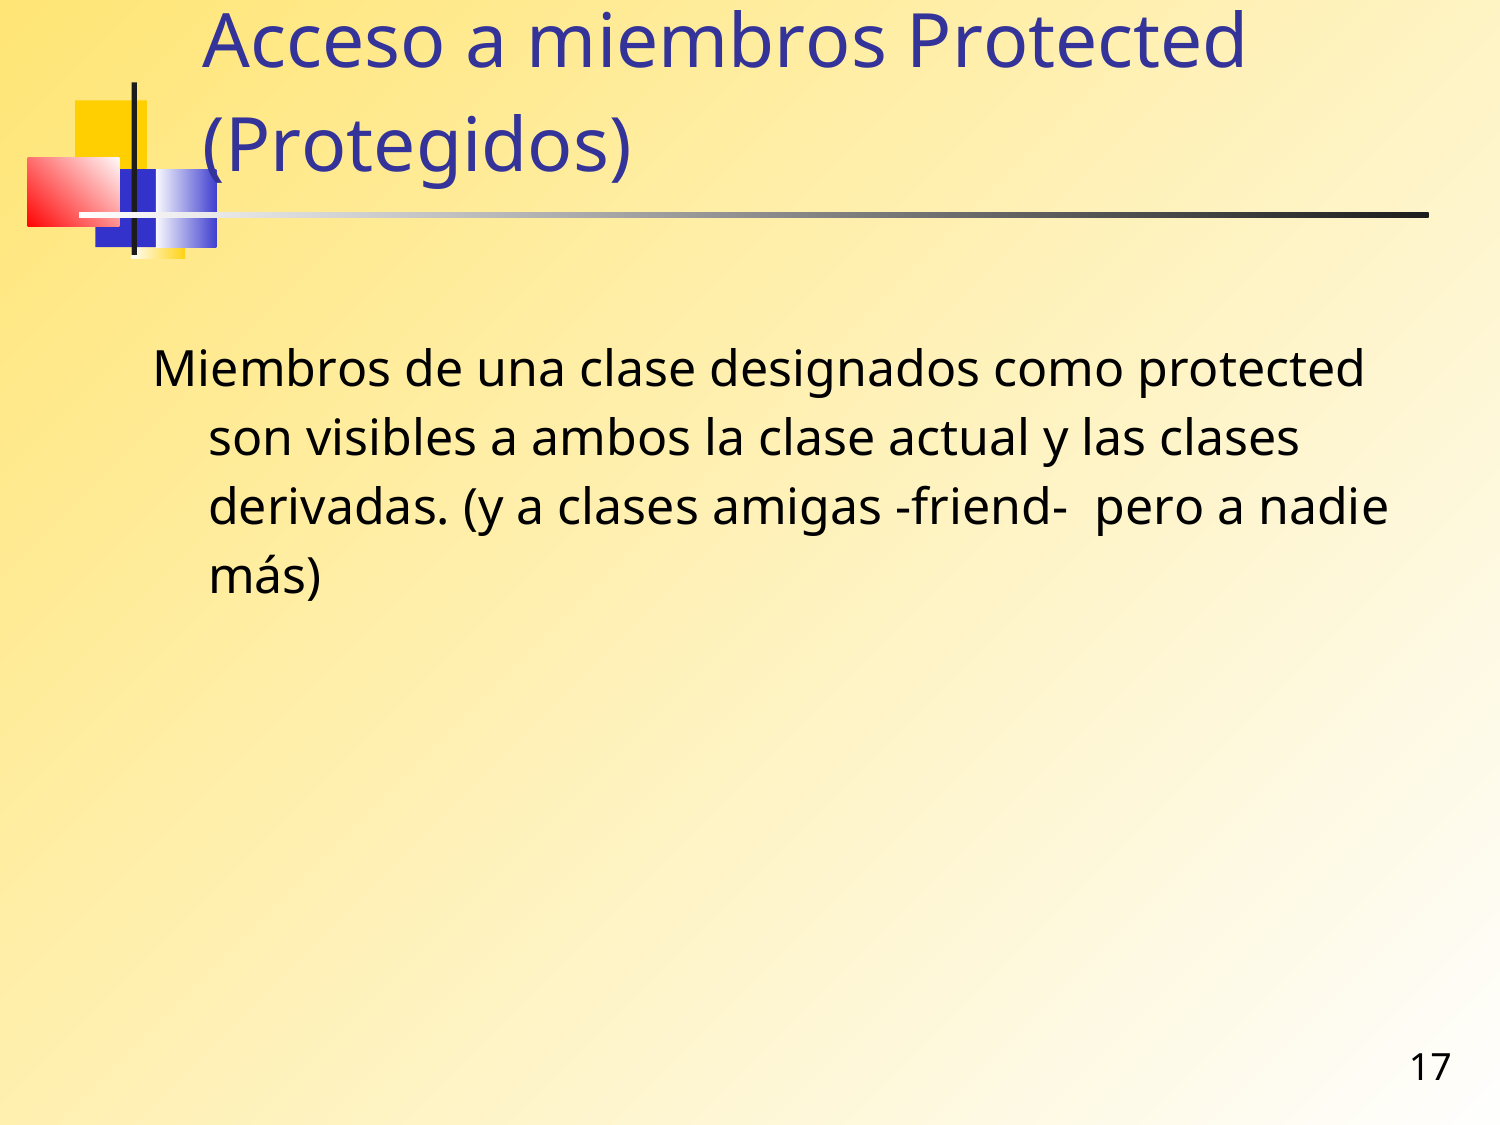

# Acceso a miembros Protected (Protegidos)‏
Miembros de una clase designados como protected son visibles a ambos la clase actual y las clases derivadas. (y a clases amigas -friend- pero a nadie más)‏
17